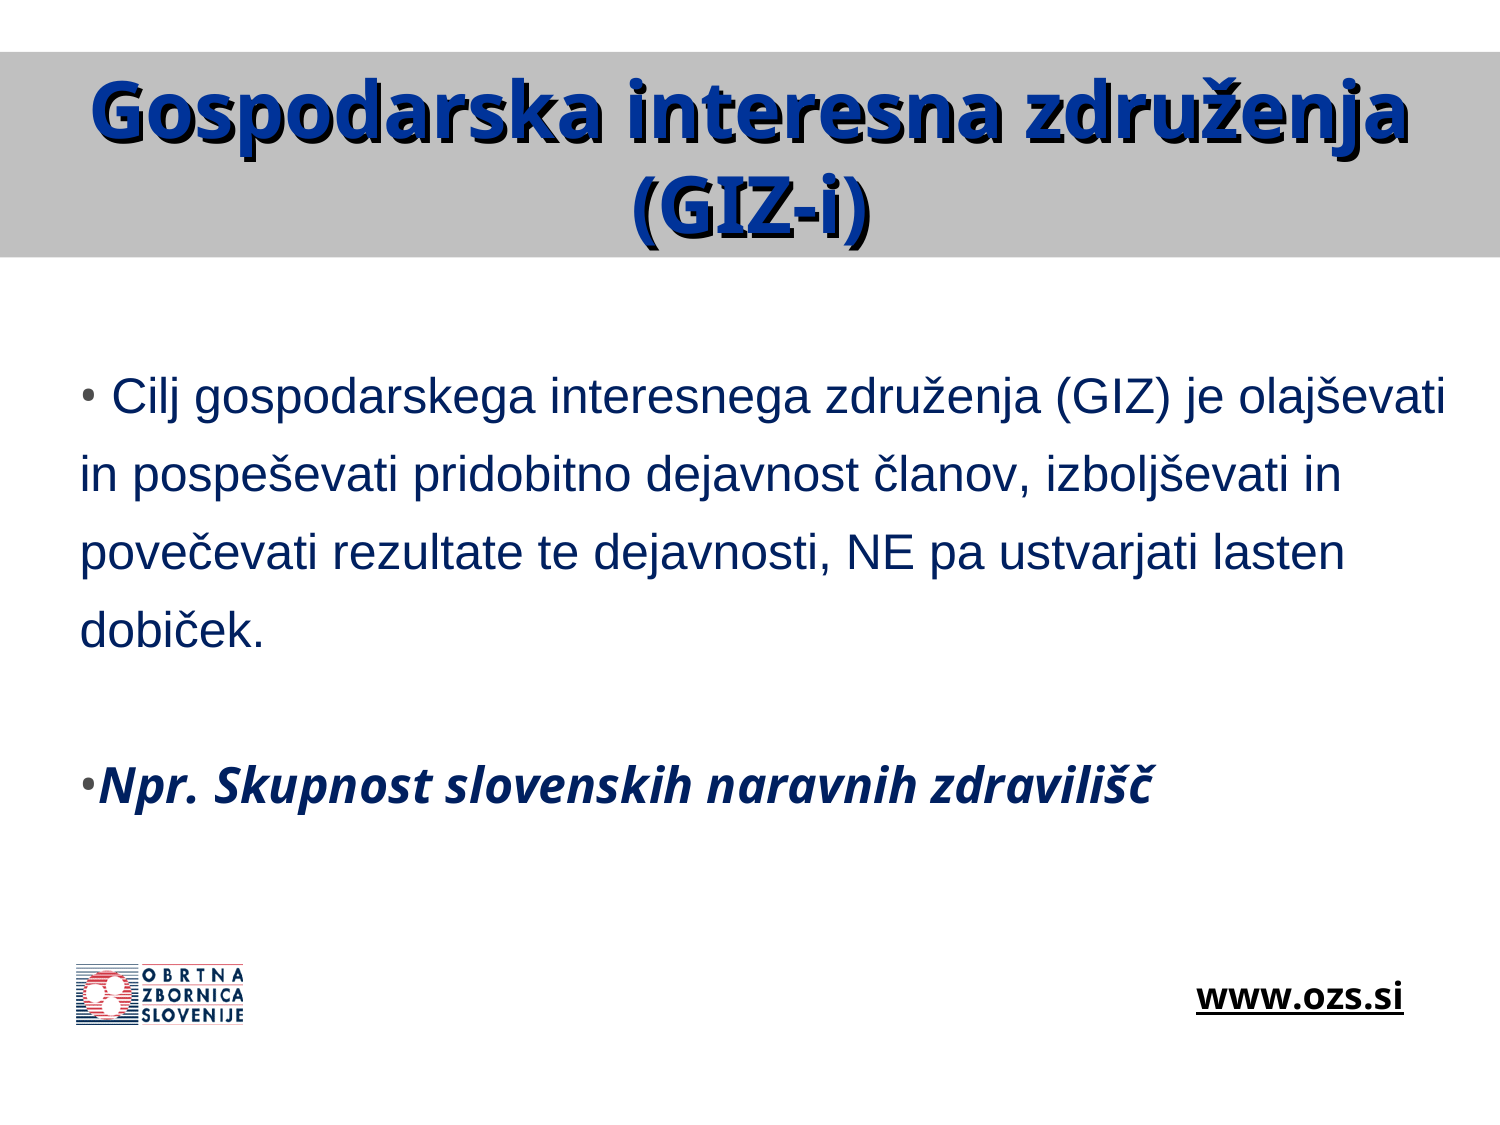

Gospodarska interesna združenja (GIZ-i)
 Cilj gospodarskega interesnega združenja (GIZ) je olajševati in pospeševati pridobitno dejavnost članov, izboljševati in povečevati rezultate te dejavnosti, NE pa ustvarjati lasten dobiček.
Npr. Skupnost slovenskih naravnih zdravilišč
www.ozs.si